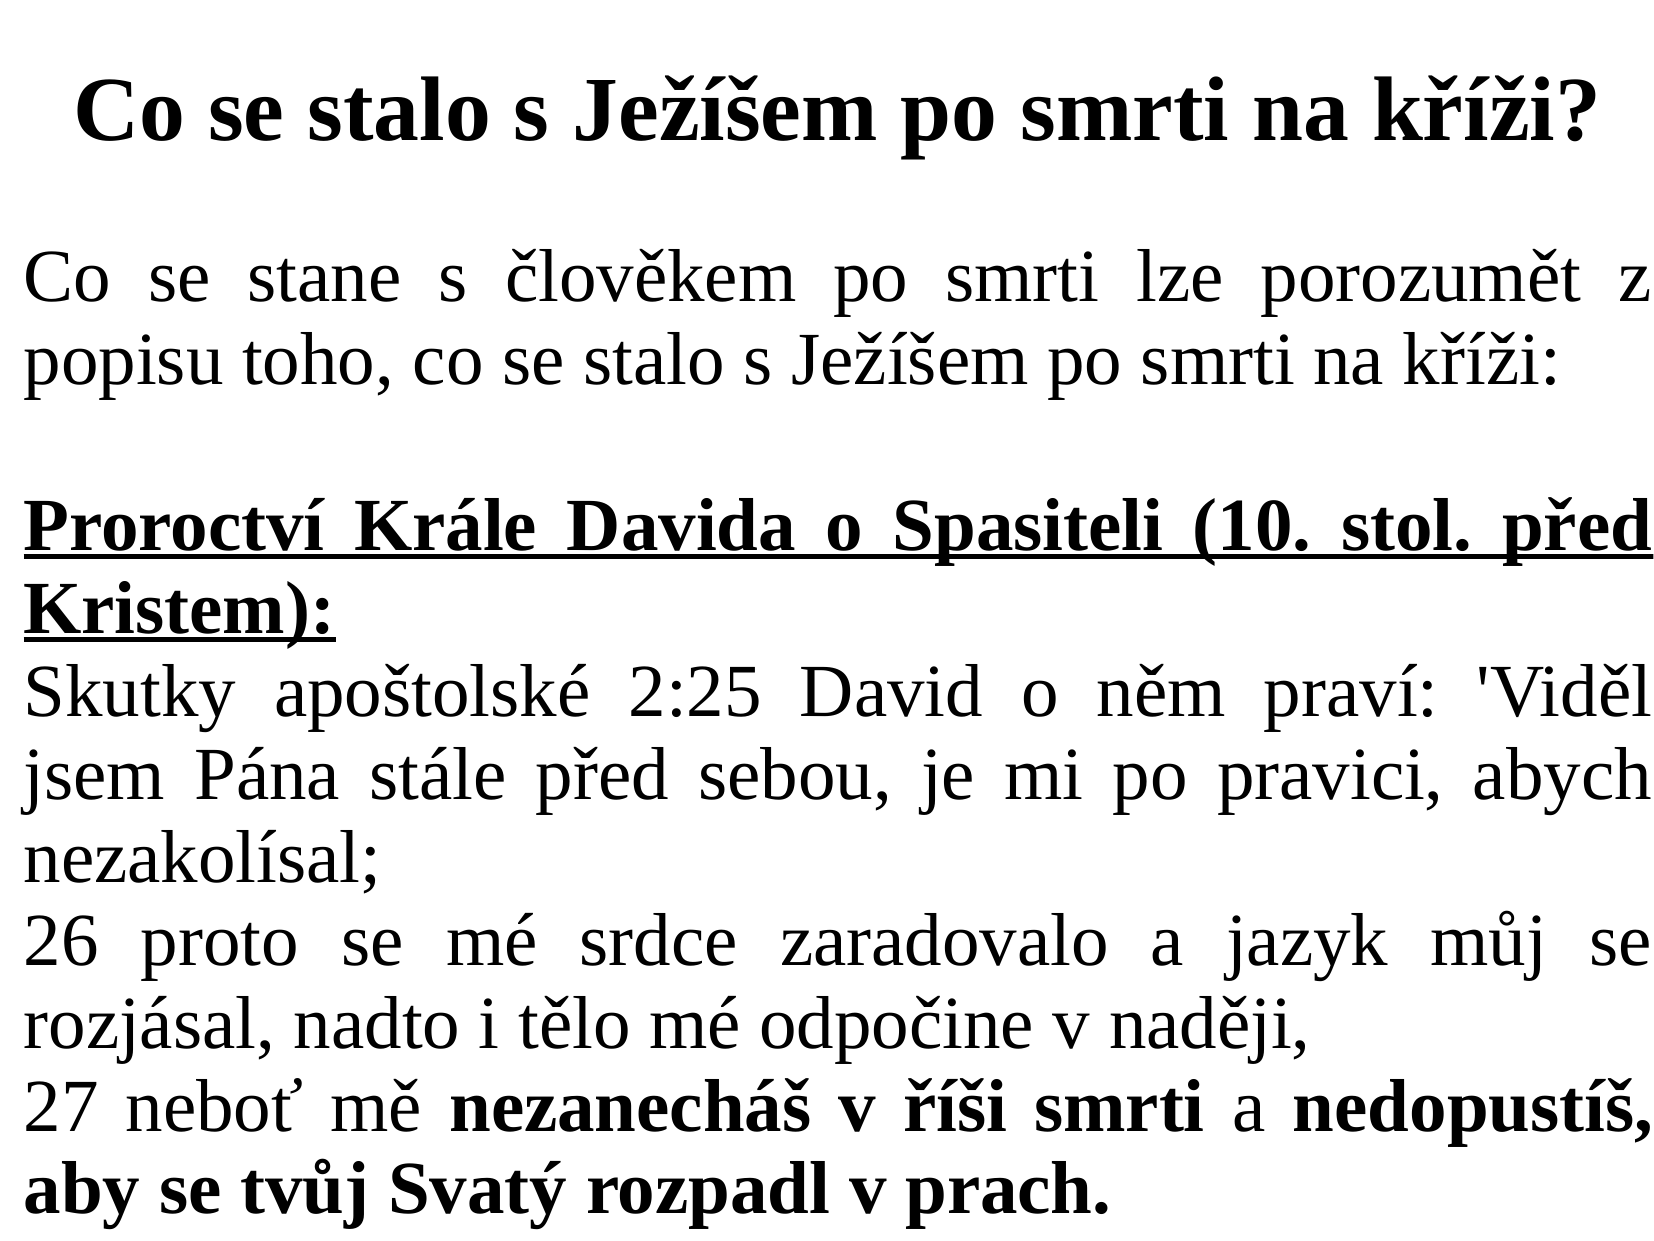

# Co se stalo s Ježíšem po smrti na kříži?
Co se stane s člověkem po smrti lze porozumět z popisu toho, co se stalo s Ježíšem po smrti na kříži:
Proroctví Krále Davida o Spasiteli (10. stol. před Kristem):
Skutky apoštolské 2:25 David o něm praví: 'Viděl jsem Pána stále před sebou, je mi po pravici, abych nezakolísal;
26 proto se mé srdce zaradovalo a jazyk můj se rozjásal, nadto i tělo mé odpočine v naději,
27 neboť mě nezanecháš v říši smrti a nedopustíš, aby se tvůj Svatý rozpadl v prach.